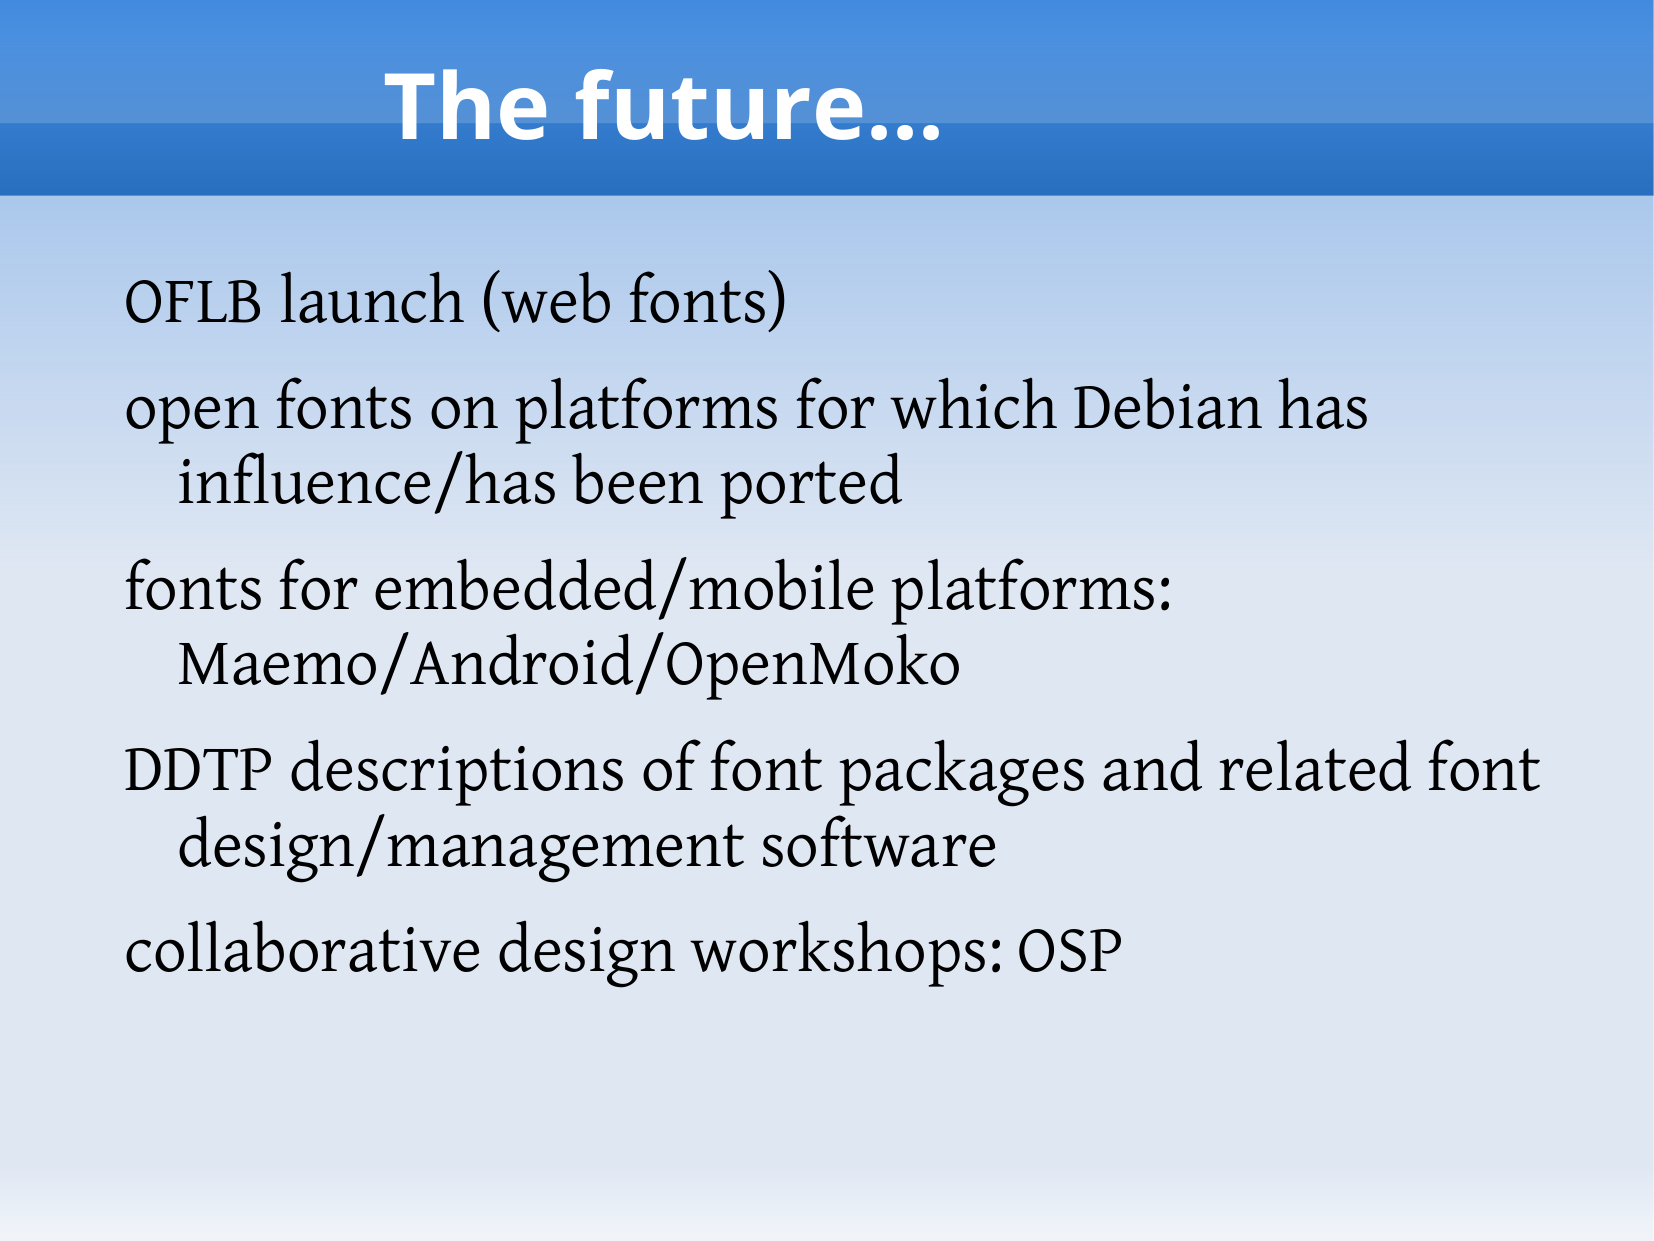

The future...
# OFLB launch (web fonts)
open fonts on platforms for which Debian has influence/has been ported
fonts for embedded/mobile platforms: Maemo/Android/OpenMoko
DDTP descriptions of font packages and related font design/management software
collaborative design workshops: OSP